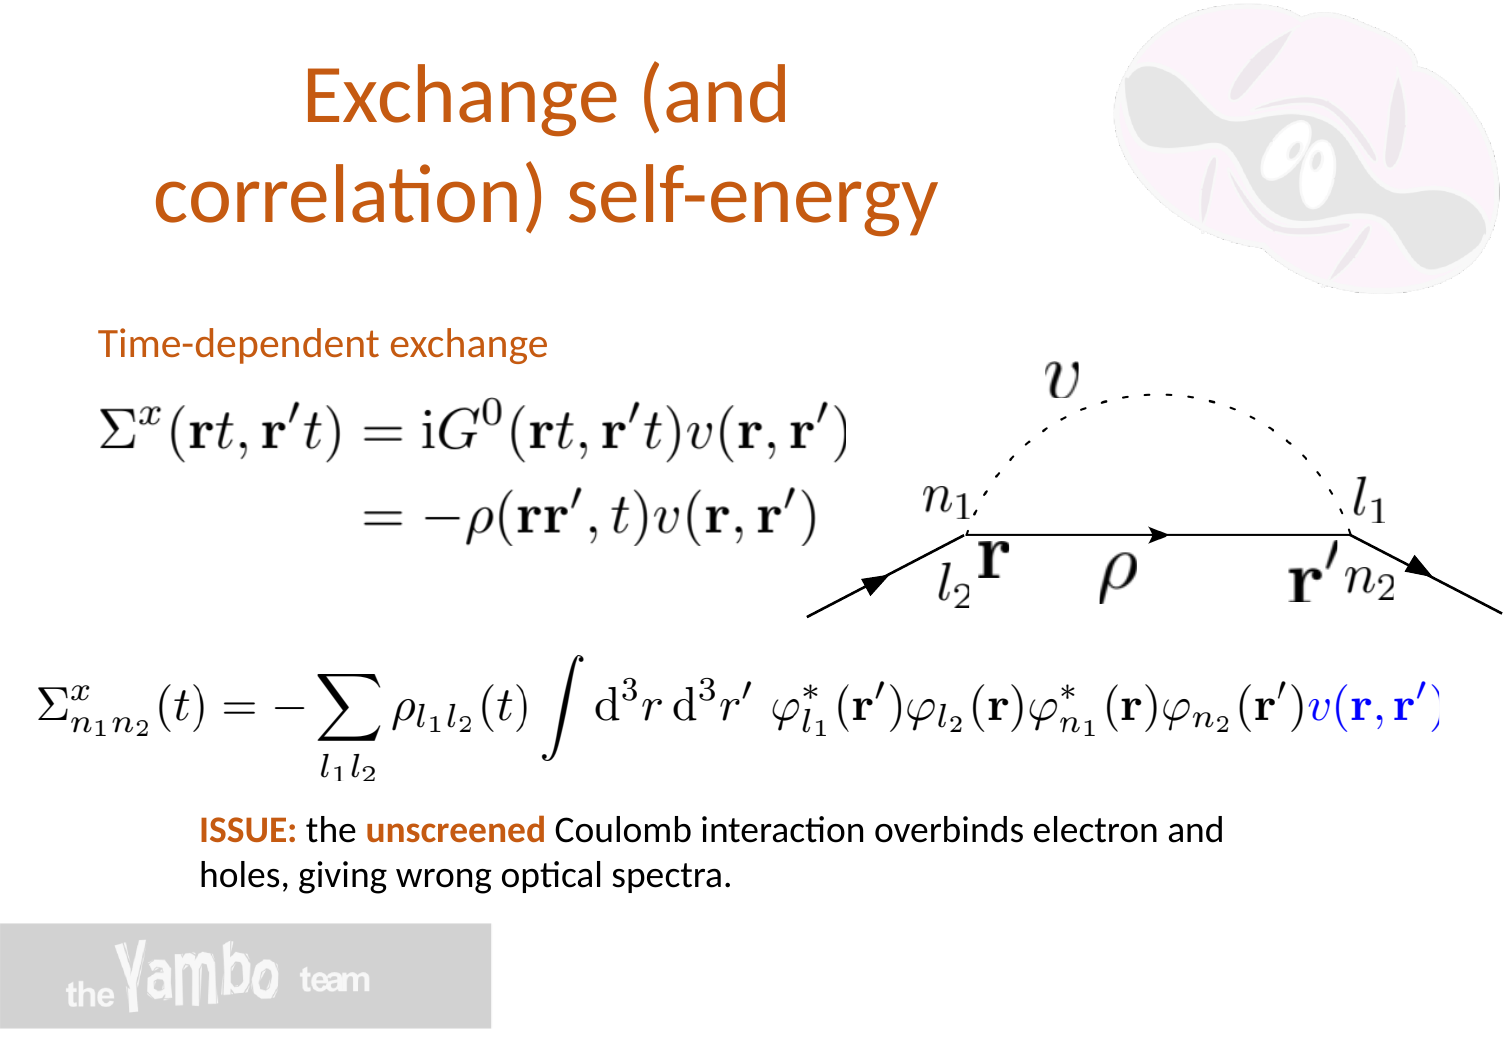

Exchange (and correlation) self-energy
Time-dependent exchange
ISSUE: the unscreened Coulomb interaction overbinds electron and holes, giving wrong optical spectra.